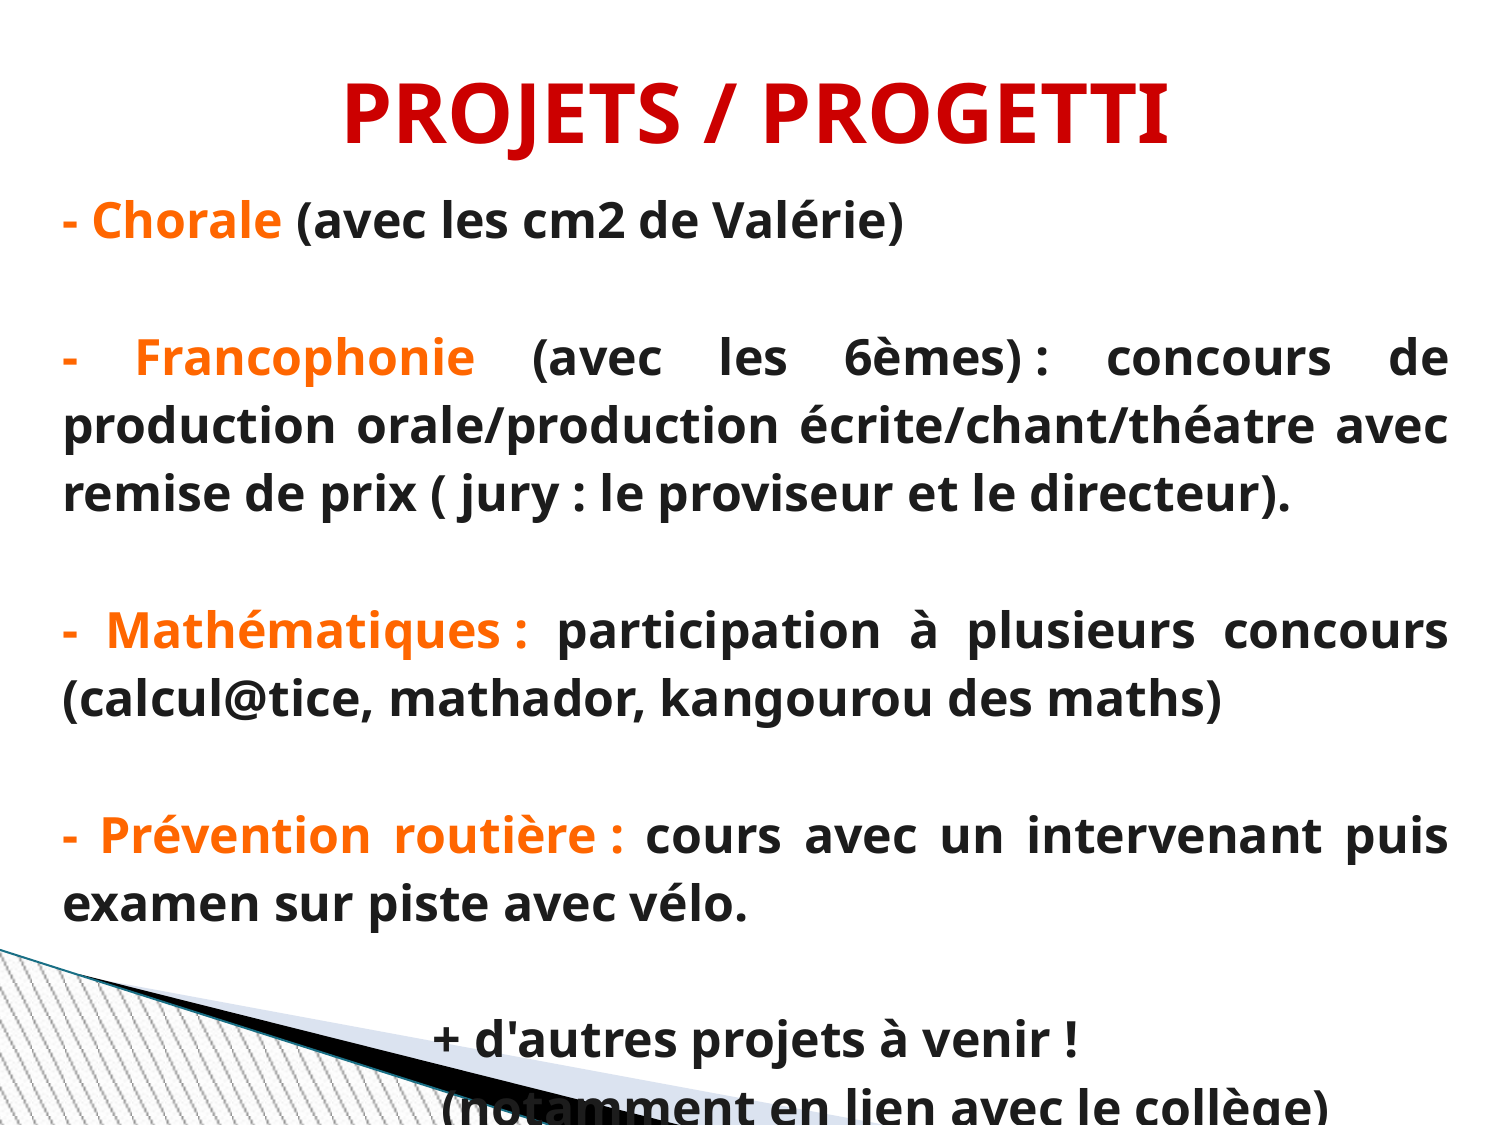

PROJETS / PROGETTI
- Chorale (avec les cm2 de Valérie)
- Francophonie (avec les 6èmes) : concours de production orale/production écrite/chant/théatre avec remise de prix ( jury : le proviseur et le directeur).
- Mathématiques : participation à plusieurs concours (calcul@tice, mathador, kangourou des maths)
- Prévention routière : cours avec un intervenant puis examen sur piste avec vélo.
+ d'autres projets à venir !
 (notamment en lien avec le collège)